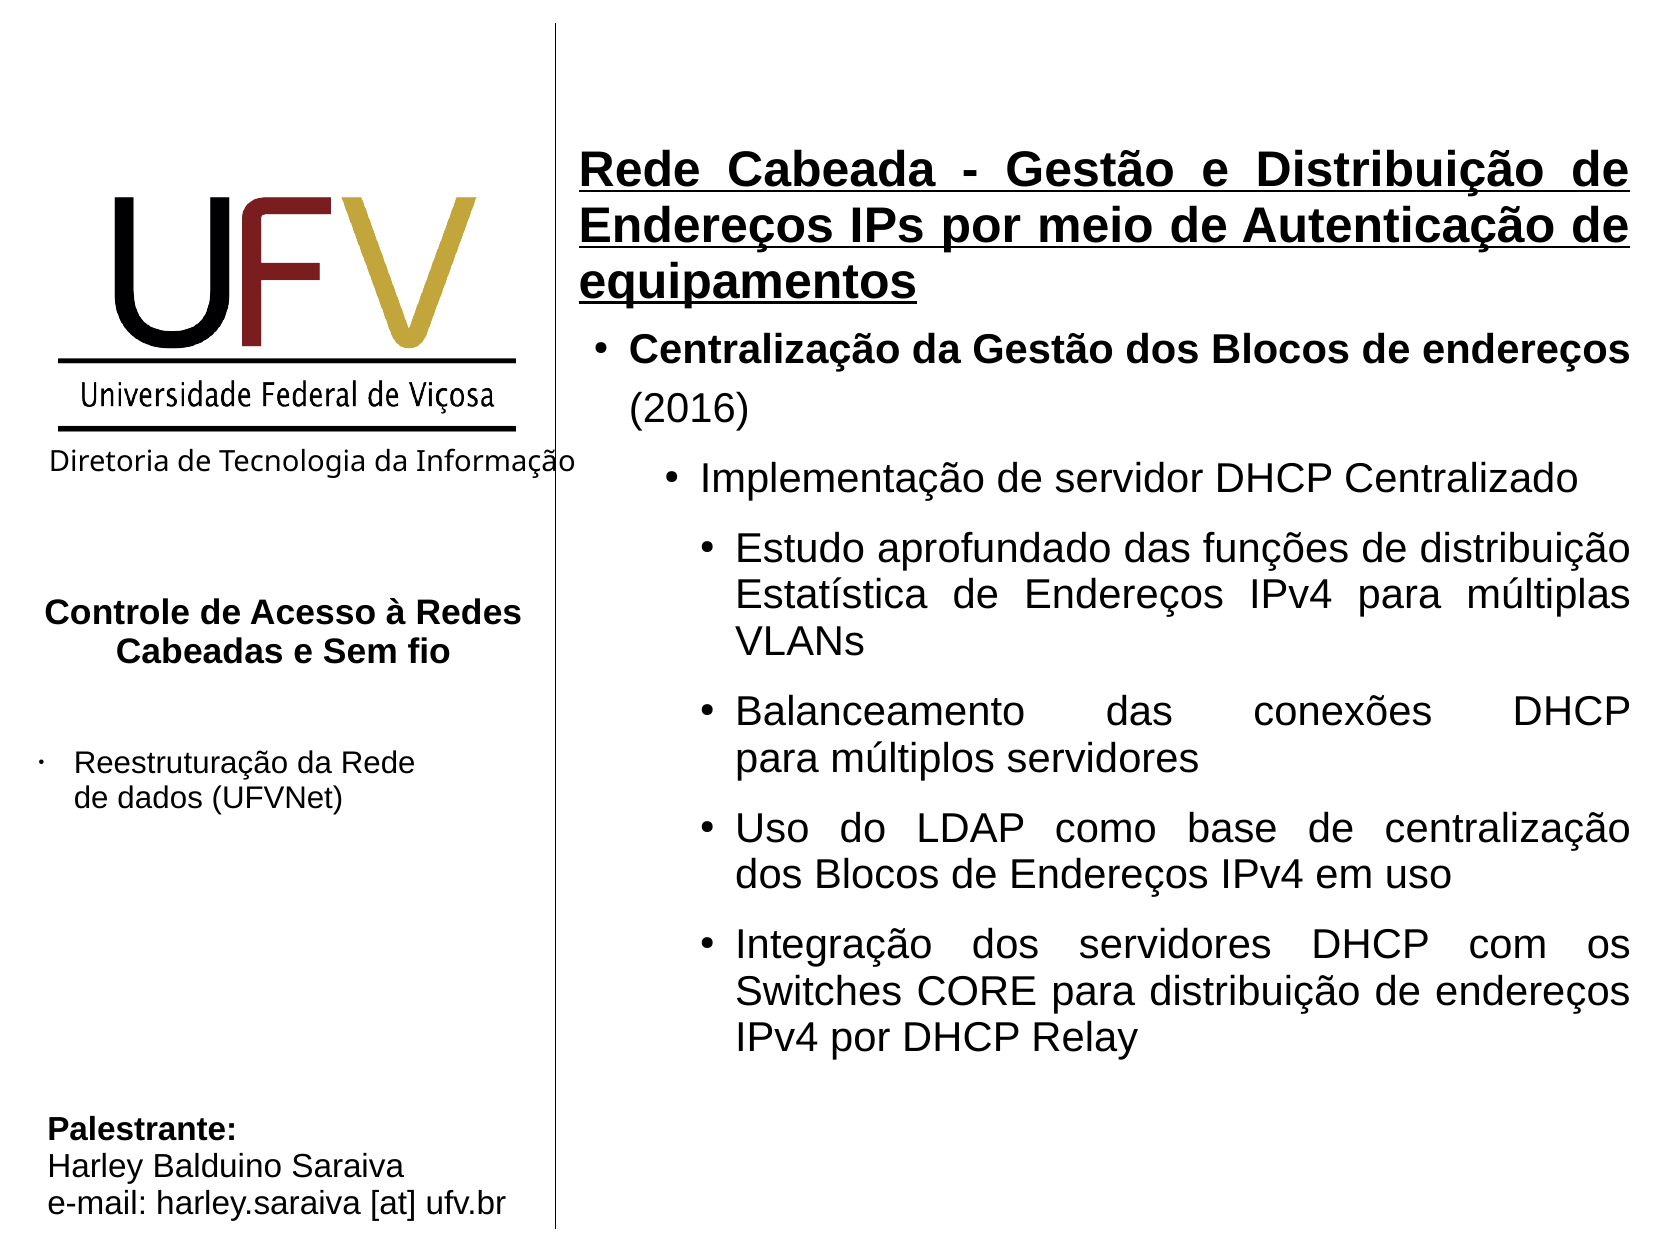

Rede Cabeada - Gestão e Distribuição de Endereços IPs por meio de Autenticação de equipamentos
Centralização da Gestão dos Blocos de endereços
(2016)
Implementação de servidor DHCP Centralizado
Estudo aprofundado das funções de distribuição
Estatística de Endereços IPv4 para múltiplas VLANs
Balanceamento das conexões DHCP
para múltiplos servidores
Uso do LDAP como base de centralização
dos Blocos de Endereços IPv4 em uso
Integração dos servidores DHCP com os Switches CORE para distribuição de endereços IPv4 por DHCP Relay
Diretoria de Tecnologia da Informação
# Controle de Acesso à Redes Cabeadas e Sem fio
Reestruturação da Rede
de dados (UFVNet)
Palestrante:
Harley Balduino Saraiva
e-mail: harley.saraiva [at] ufv.br